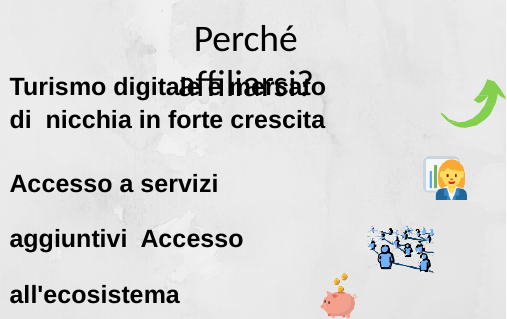

# Perché affiliarsi?
Turismo digitale e mercato di nicchia in forte crescita
Accesso a servizi aggiuntivi Accesso all'ecosistema
Canone annuale basso